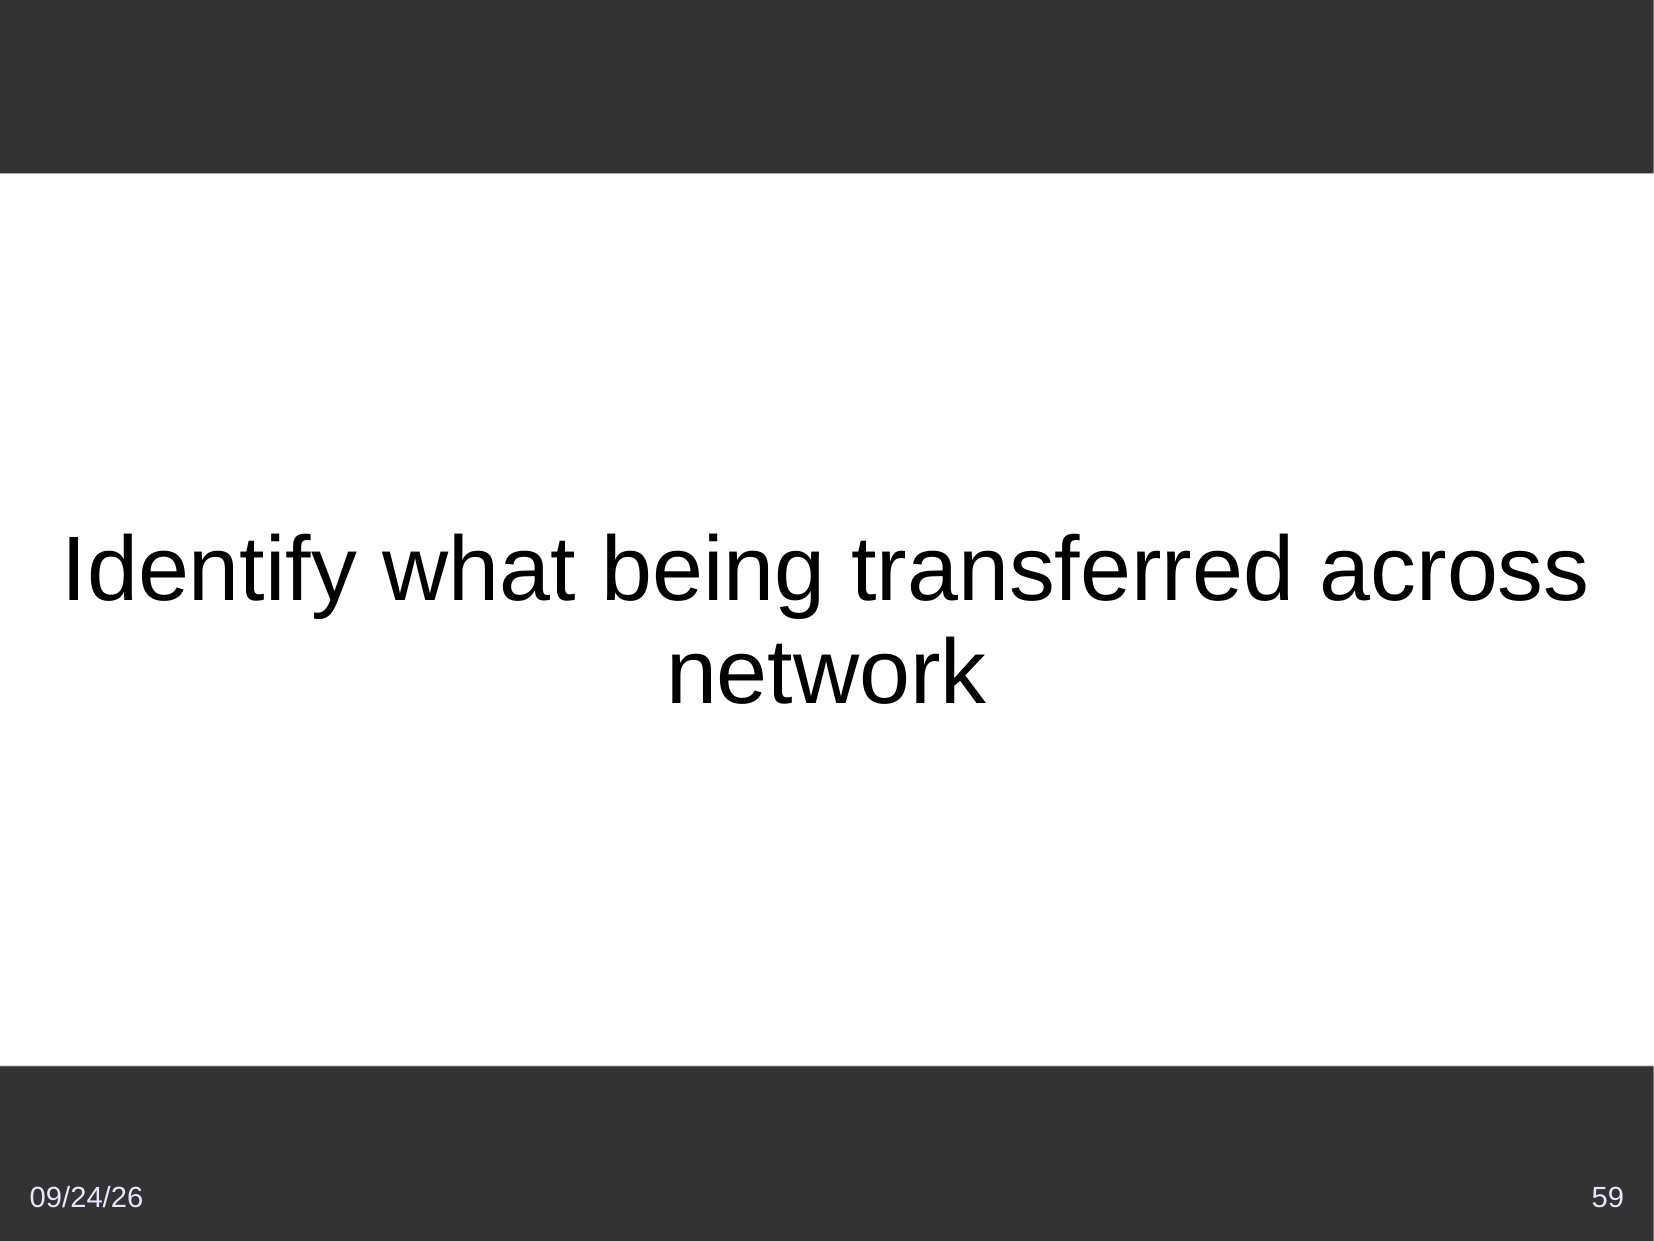

#
Identify what being transferred across network
59